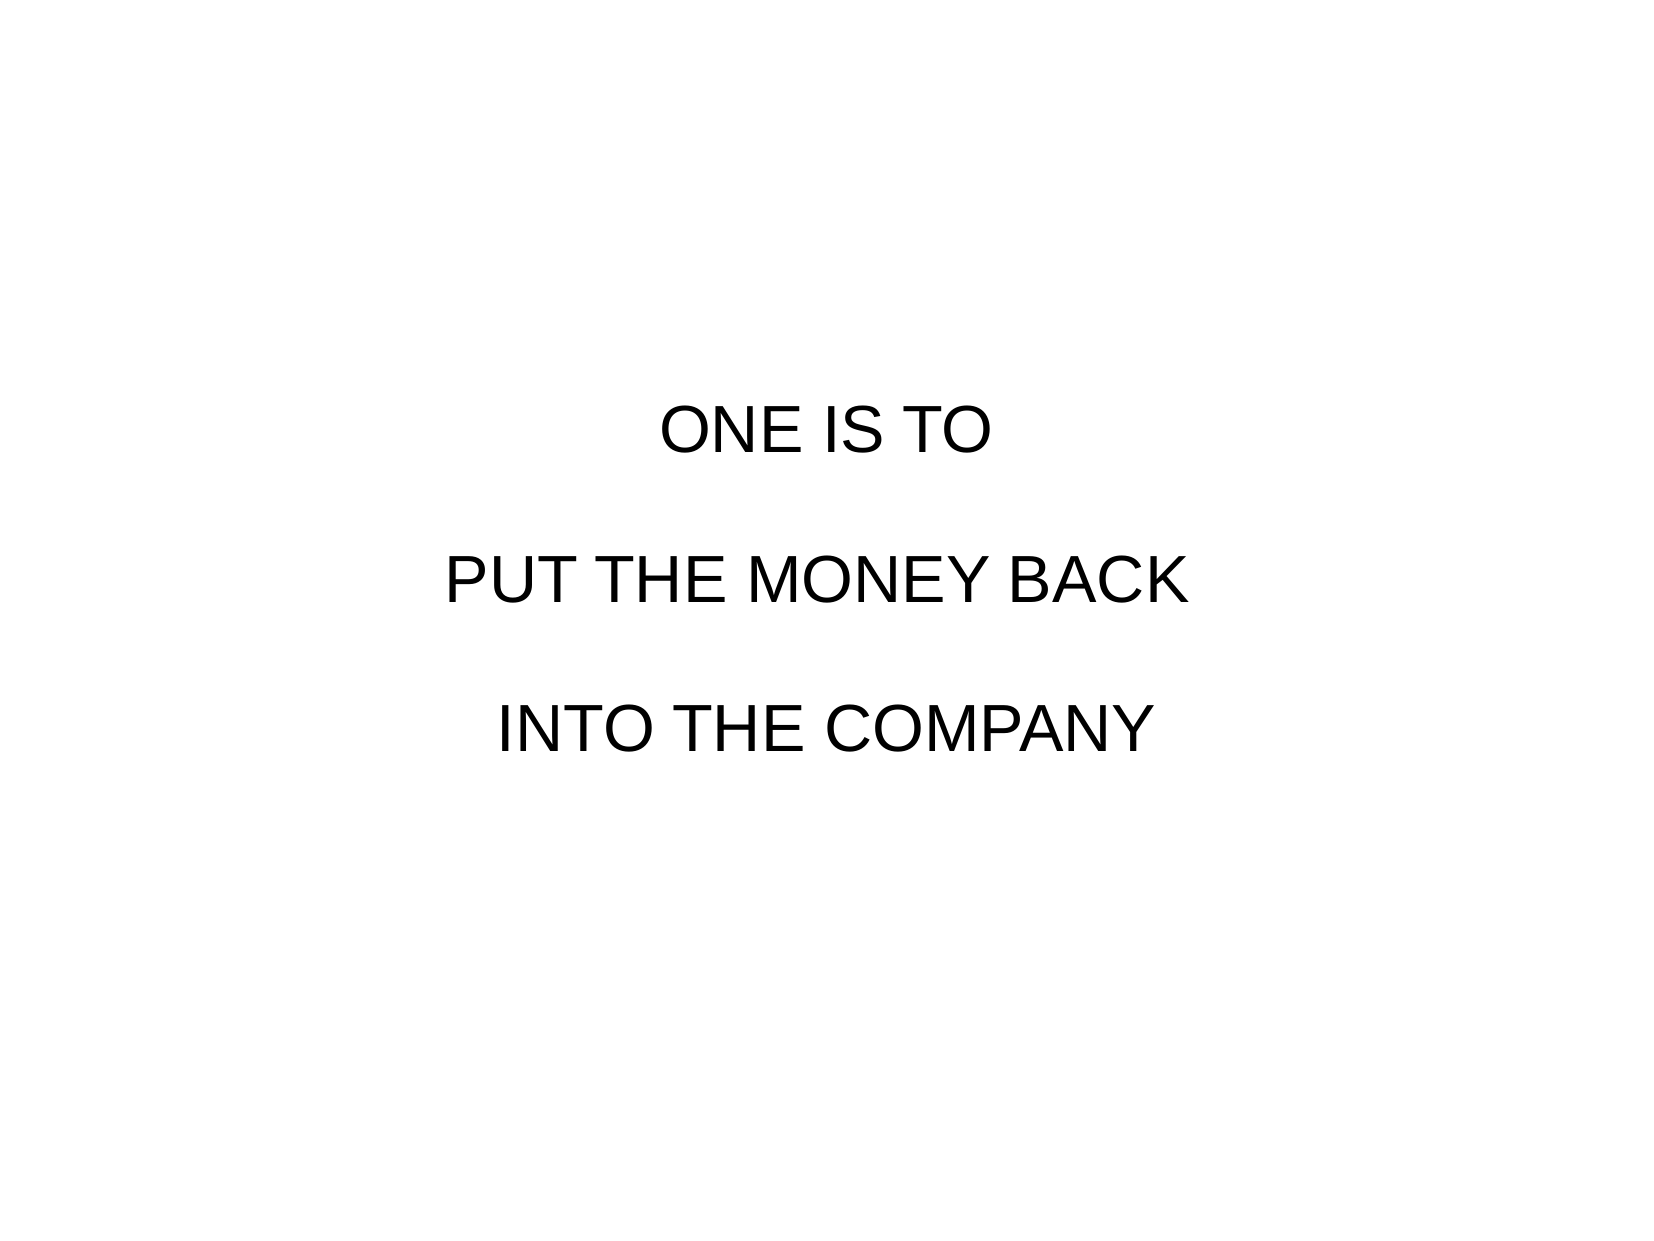

# ONE IS TO
PUT THE MONEY BACK
INTO THE COMPANY